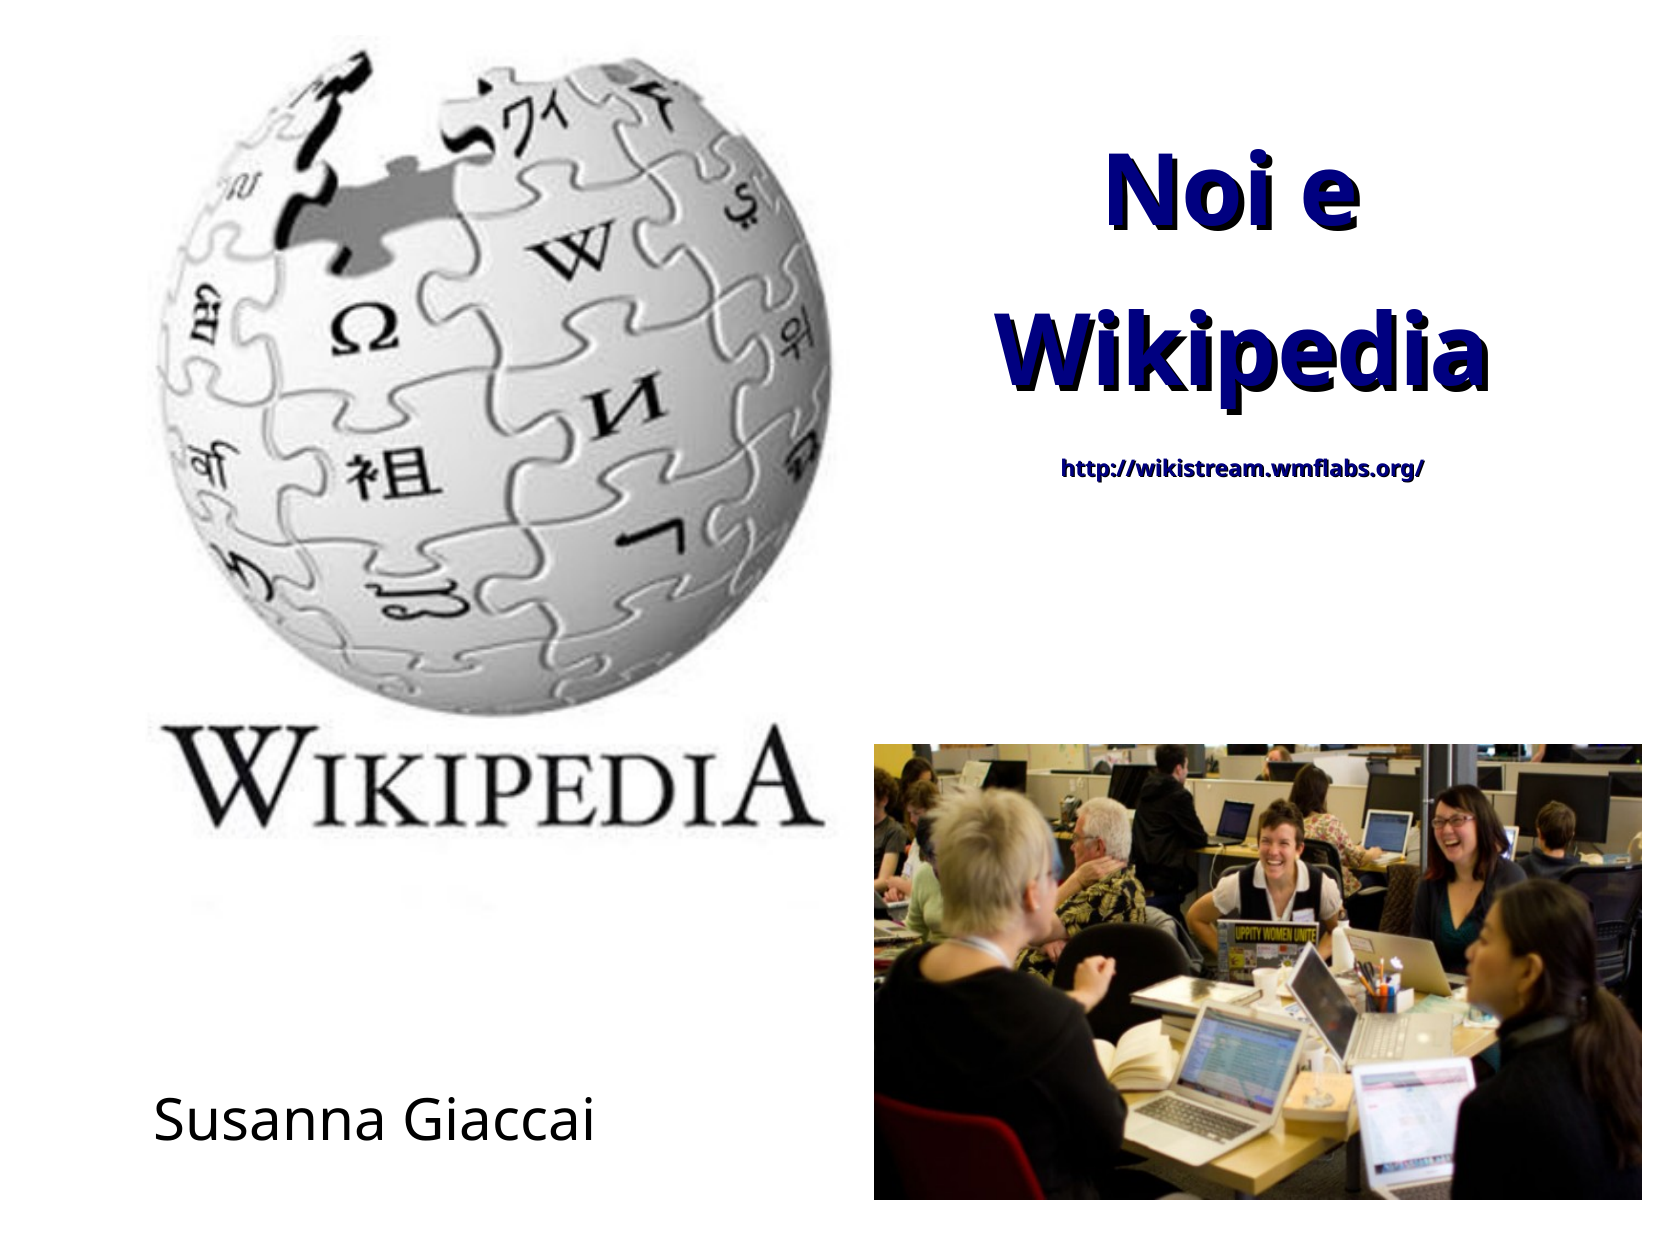

#
Noi e
Wikipedia
http://wikistream.wmflabs.org/
Susanna Giaccai